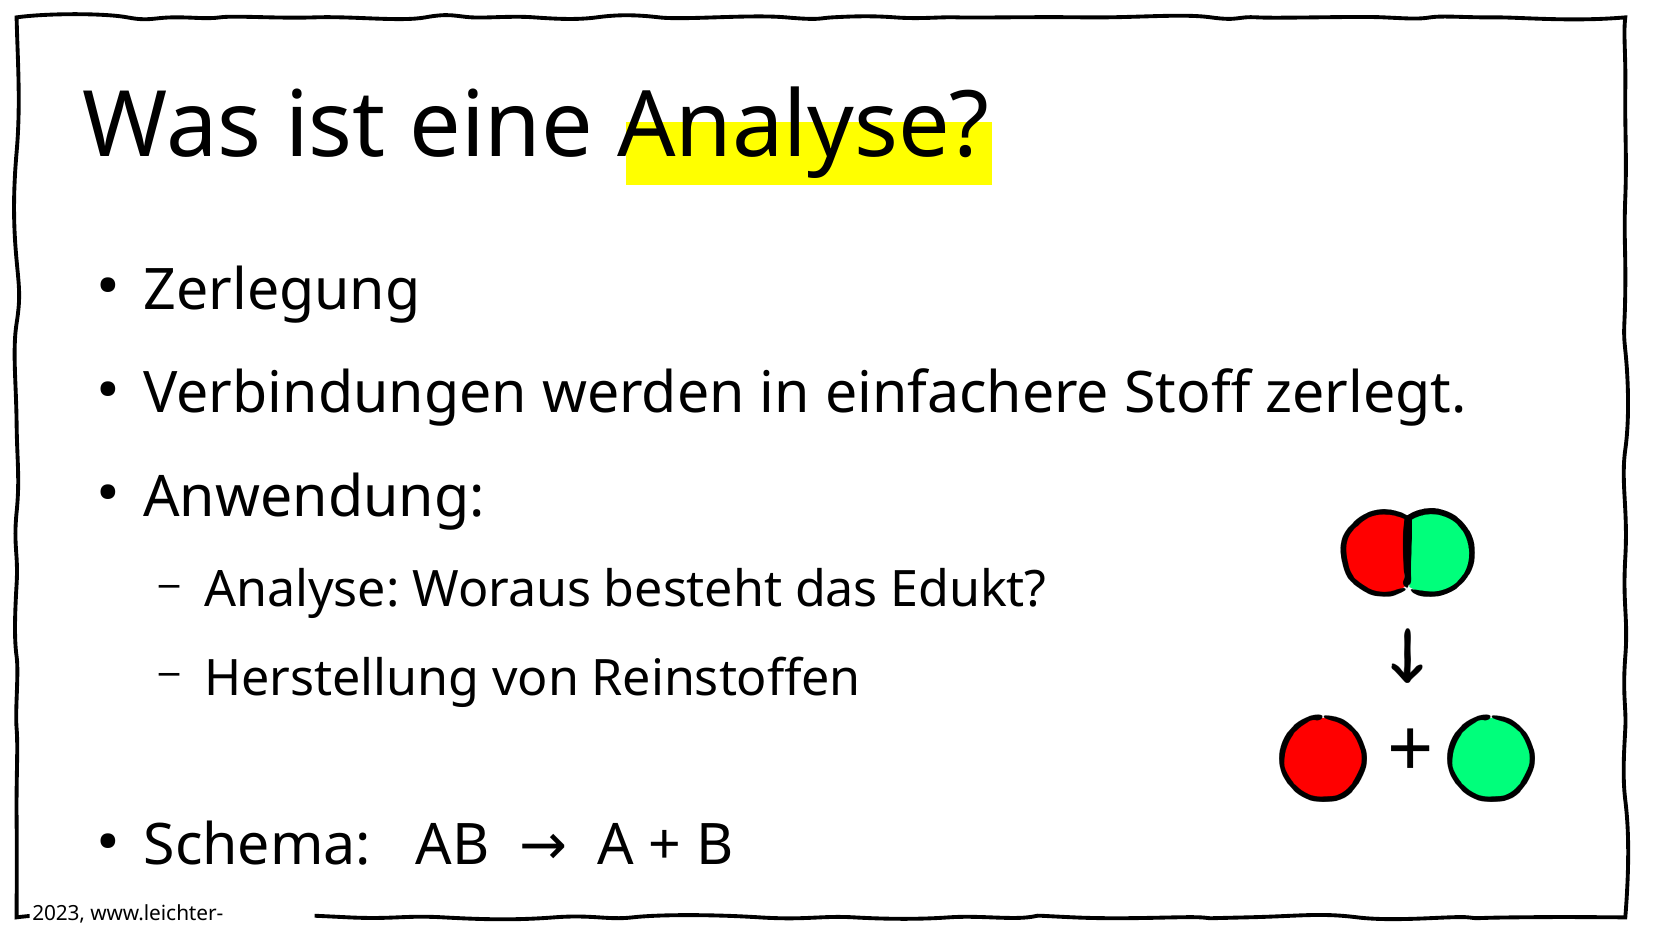

# Was ist eine Analyse?
Zerlegung
Verbindungen werden in einfachere Stoff zerlegt.
Anwendung:
Analyse: Woraus besteht das Edukt?
Herstellung von Reinstoffen
Schema: AB → A + B